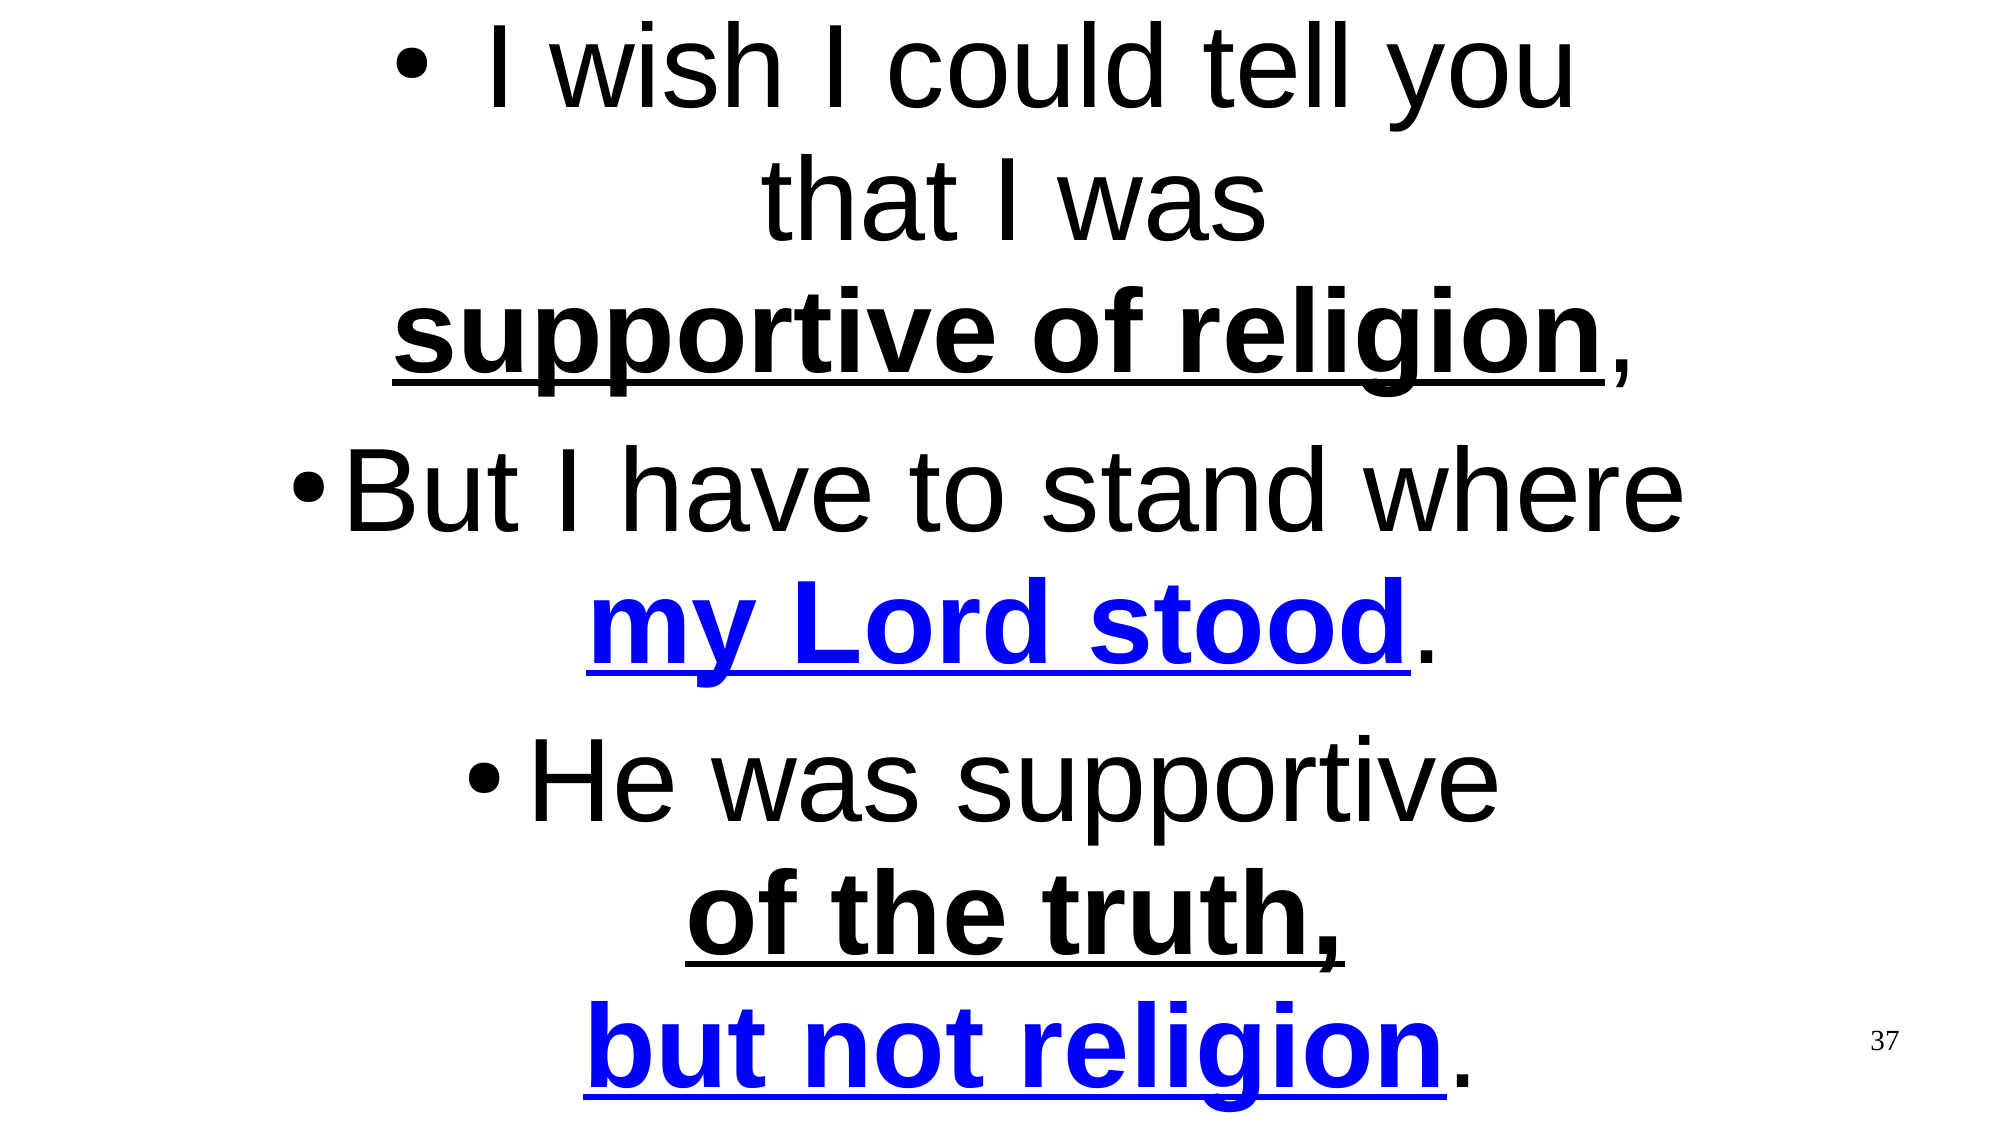

# I wish I could tell you that I was supportive of religion,
But I have to stand where
my Lord stood.
He was supportive
of the truth,
but not religion.
37